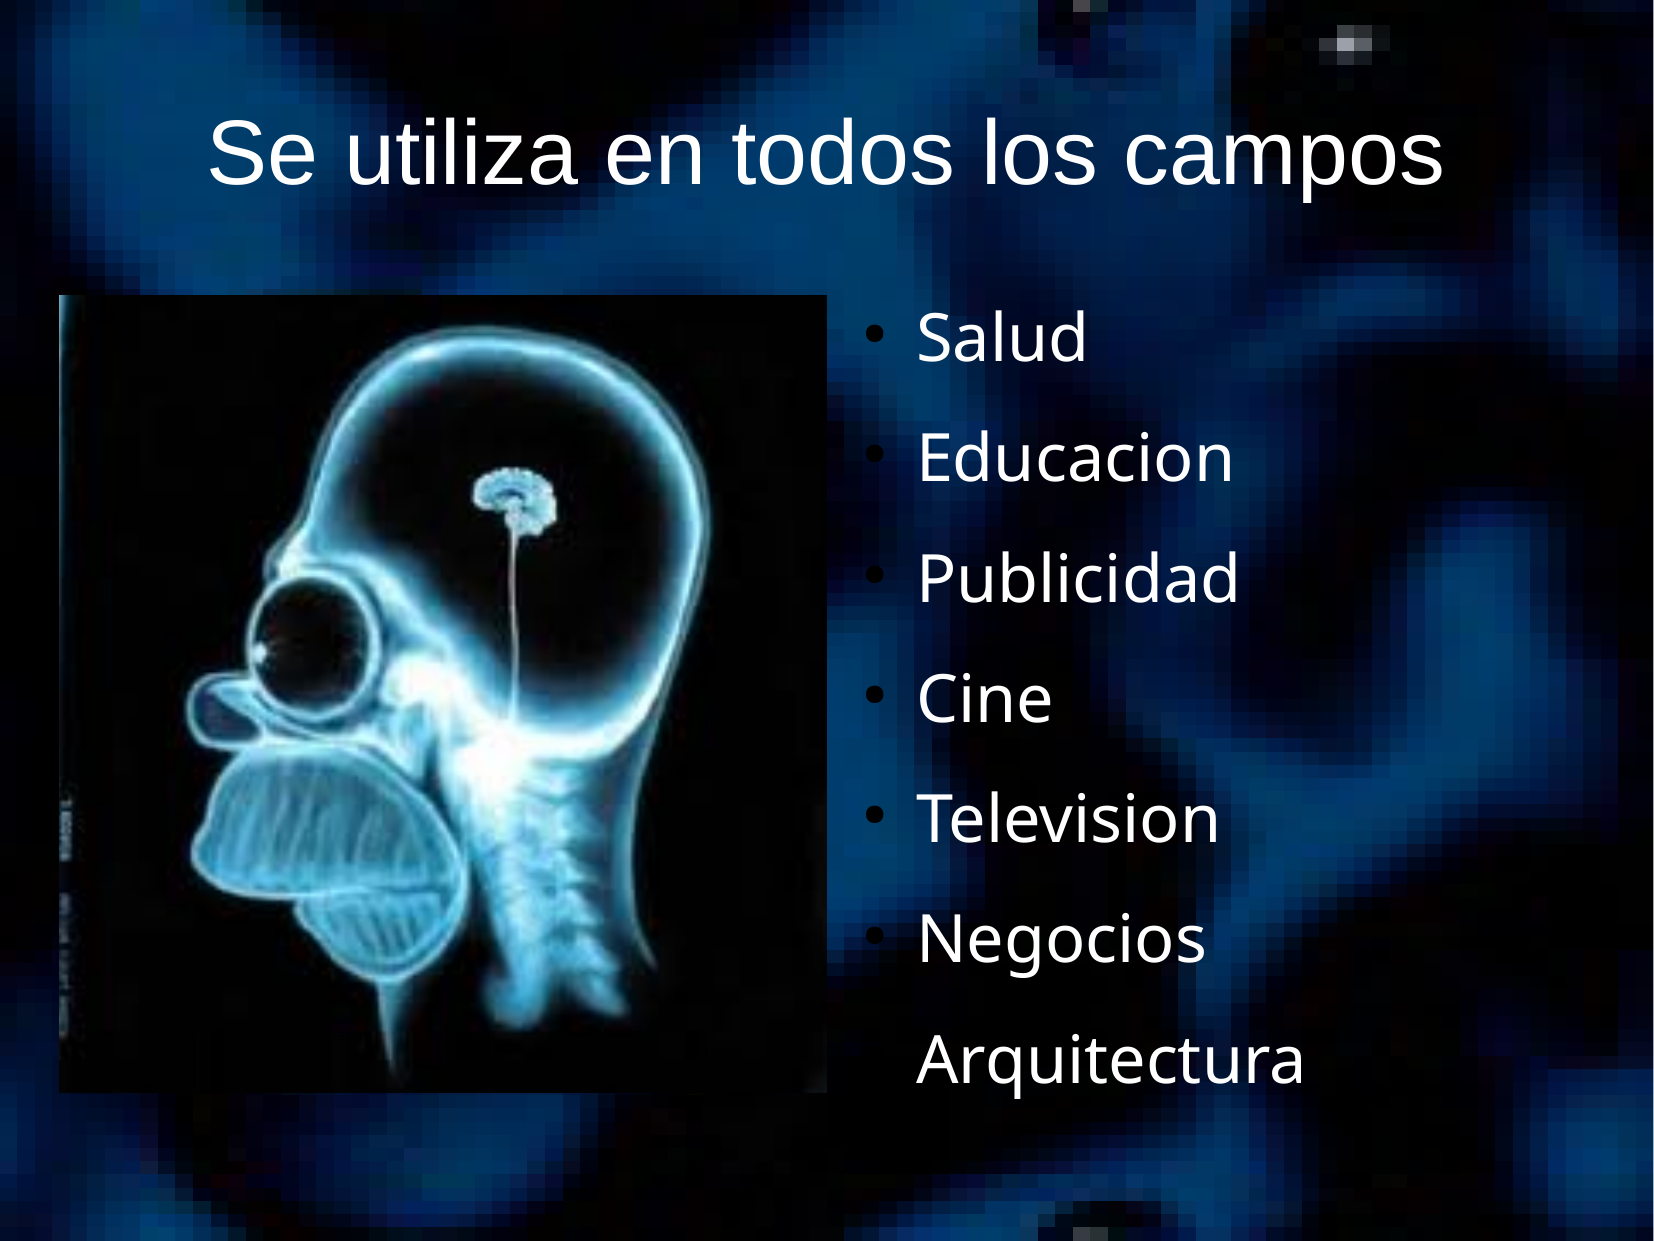

# Se utiliza en todos los campos
Salud
Educacion
Publicidad
Cine
Television
Negocios
Arquitectura